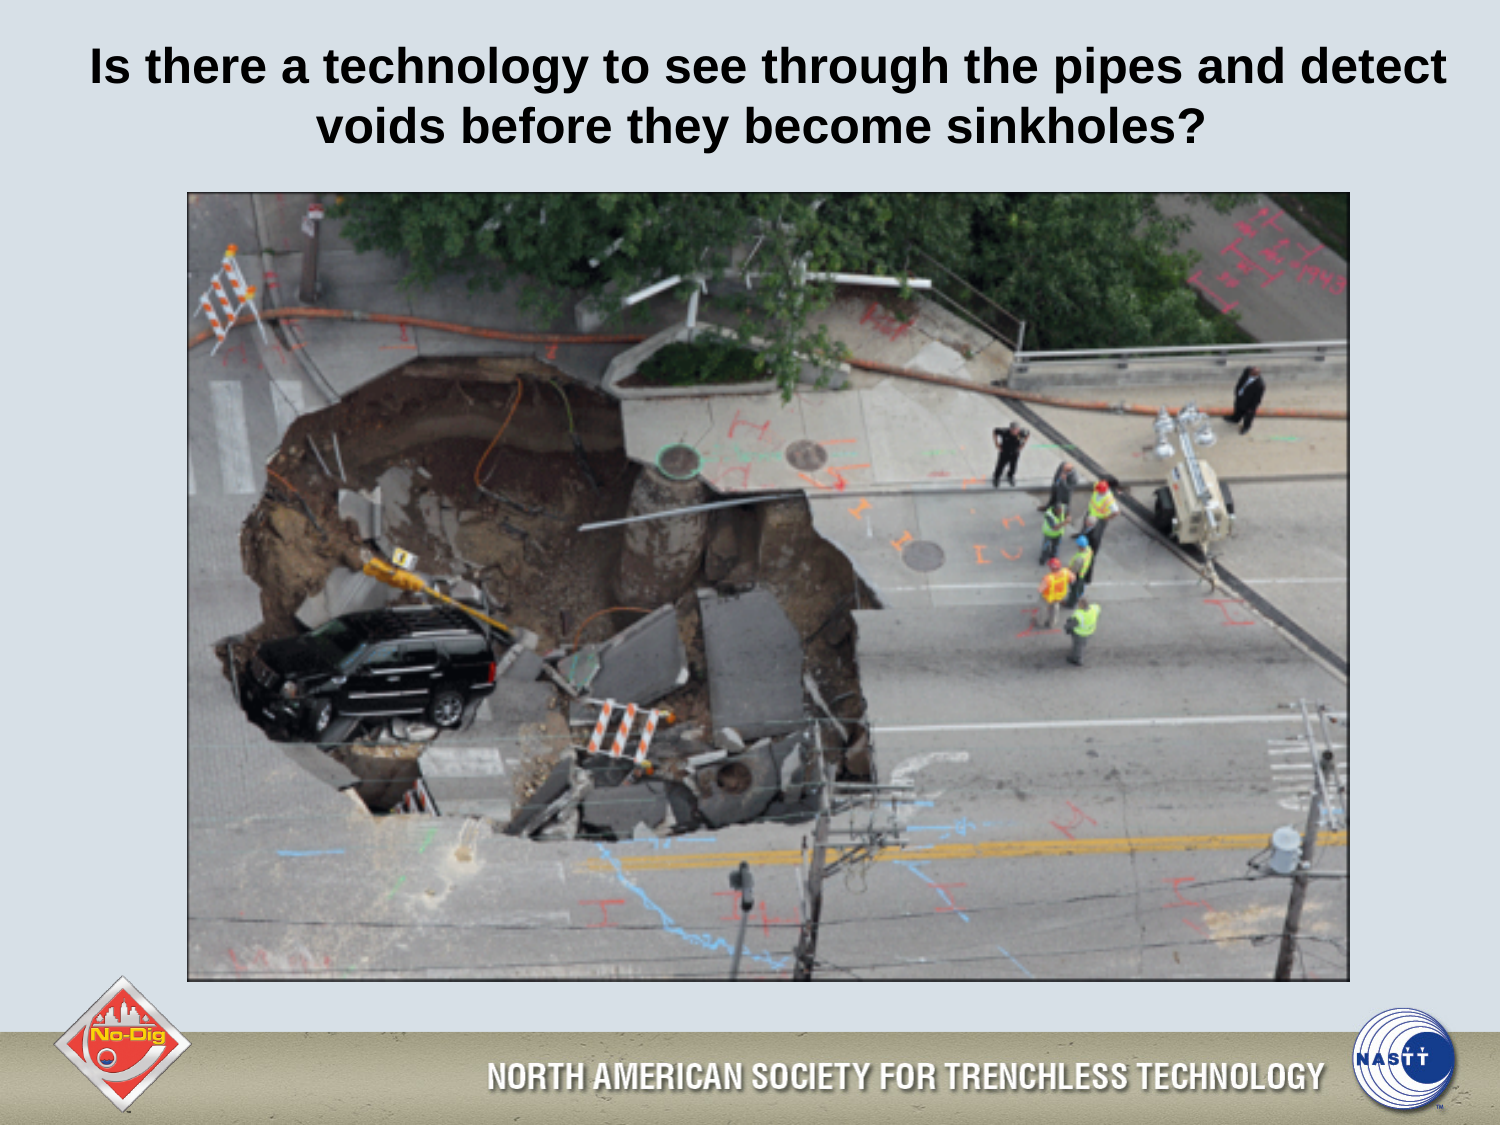

Is there a technology to see through the pipes and detect voids before they become sinkholes?